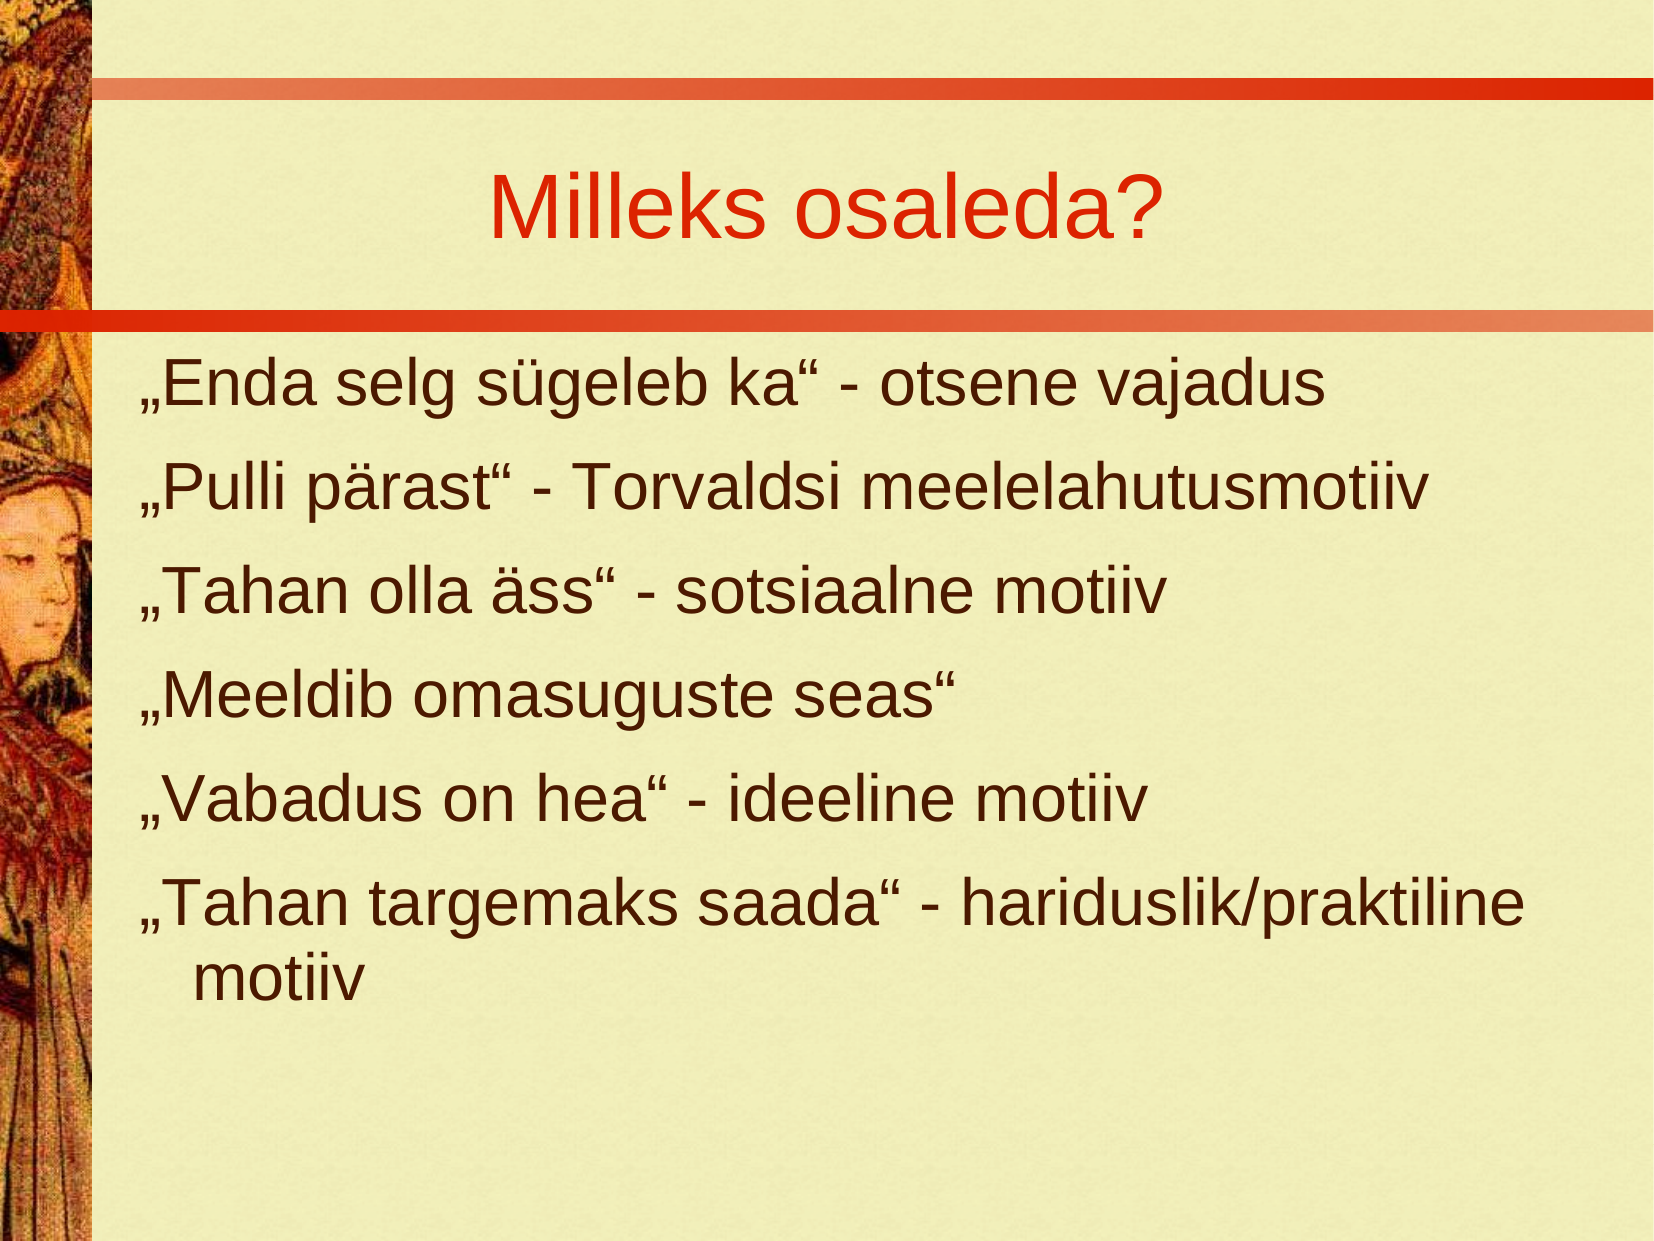

# Milleks osaleda?
„Enda selg sügeleb ka“ - otsene vajadus
„Pulli pärast“ - Torvaldsi meelelahutusmotiiv
„Tahan olla äss“ - sotsiaalne motiiv
„Meeldib omasuguste seas“
„Vabadus on hea“ - ideeline motiiv
„Tahan targemaks saada“ - hariduslik/praktiline motiiv